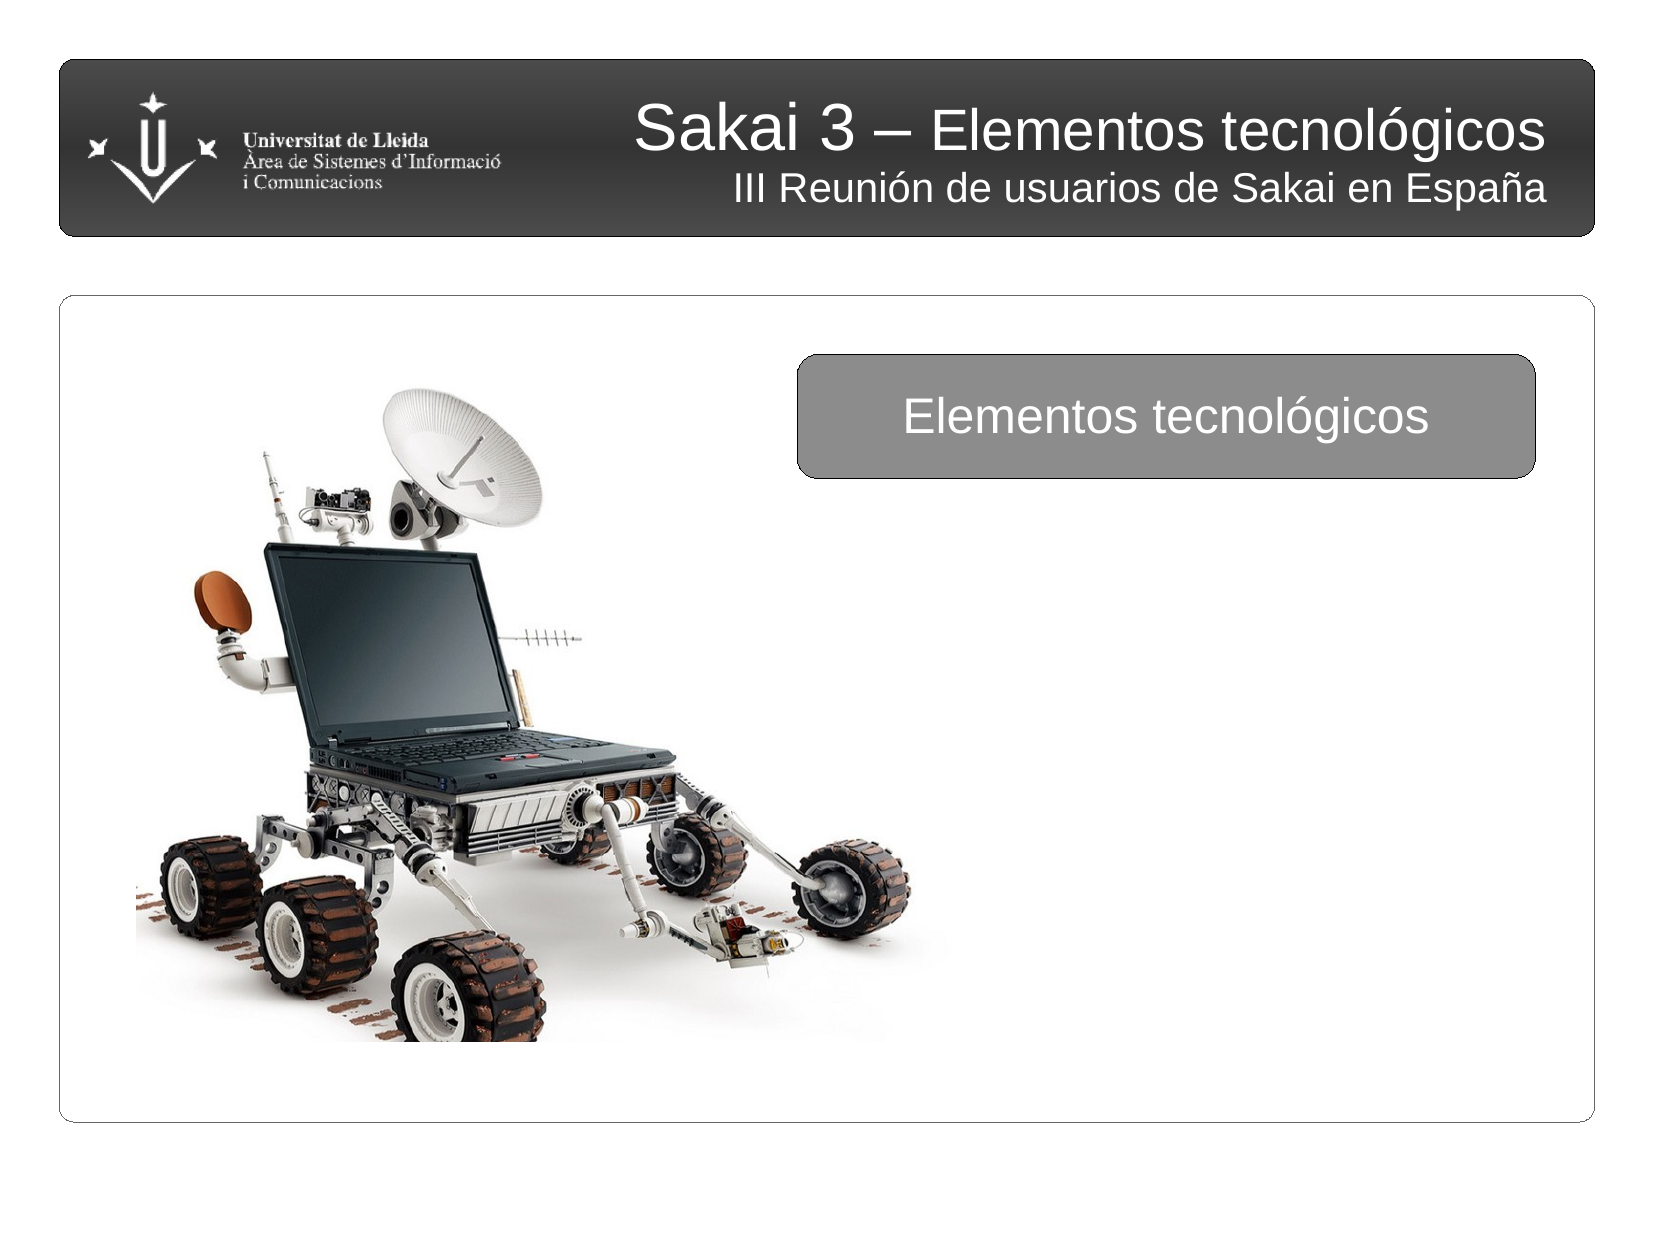

# Sakai 3 – Elementos tecnológicos III Reunión de usuarios de Sakai en España
Elementos tecnológicos